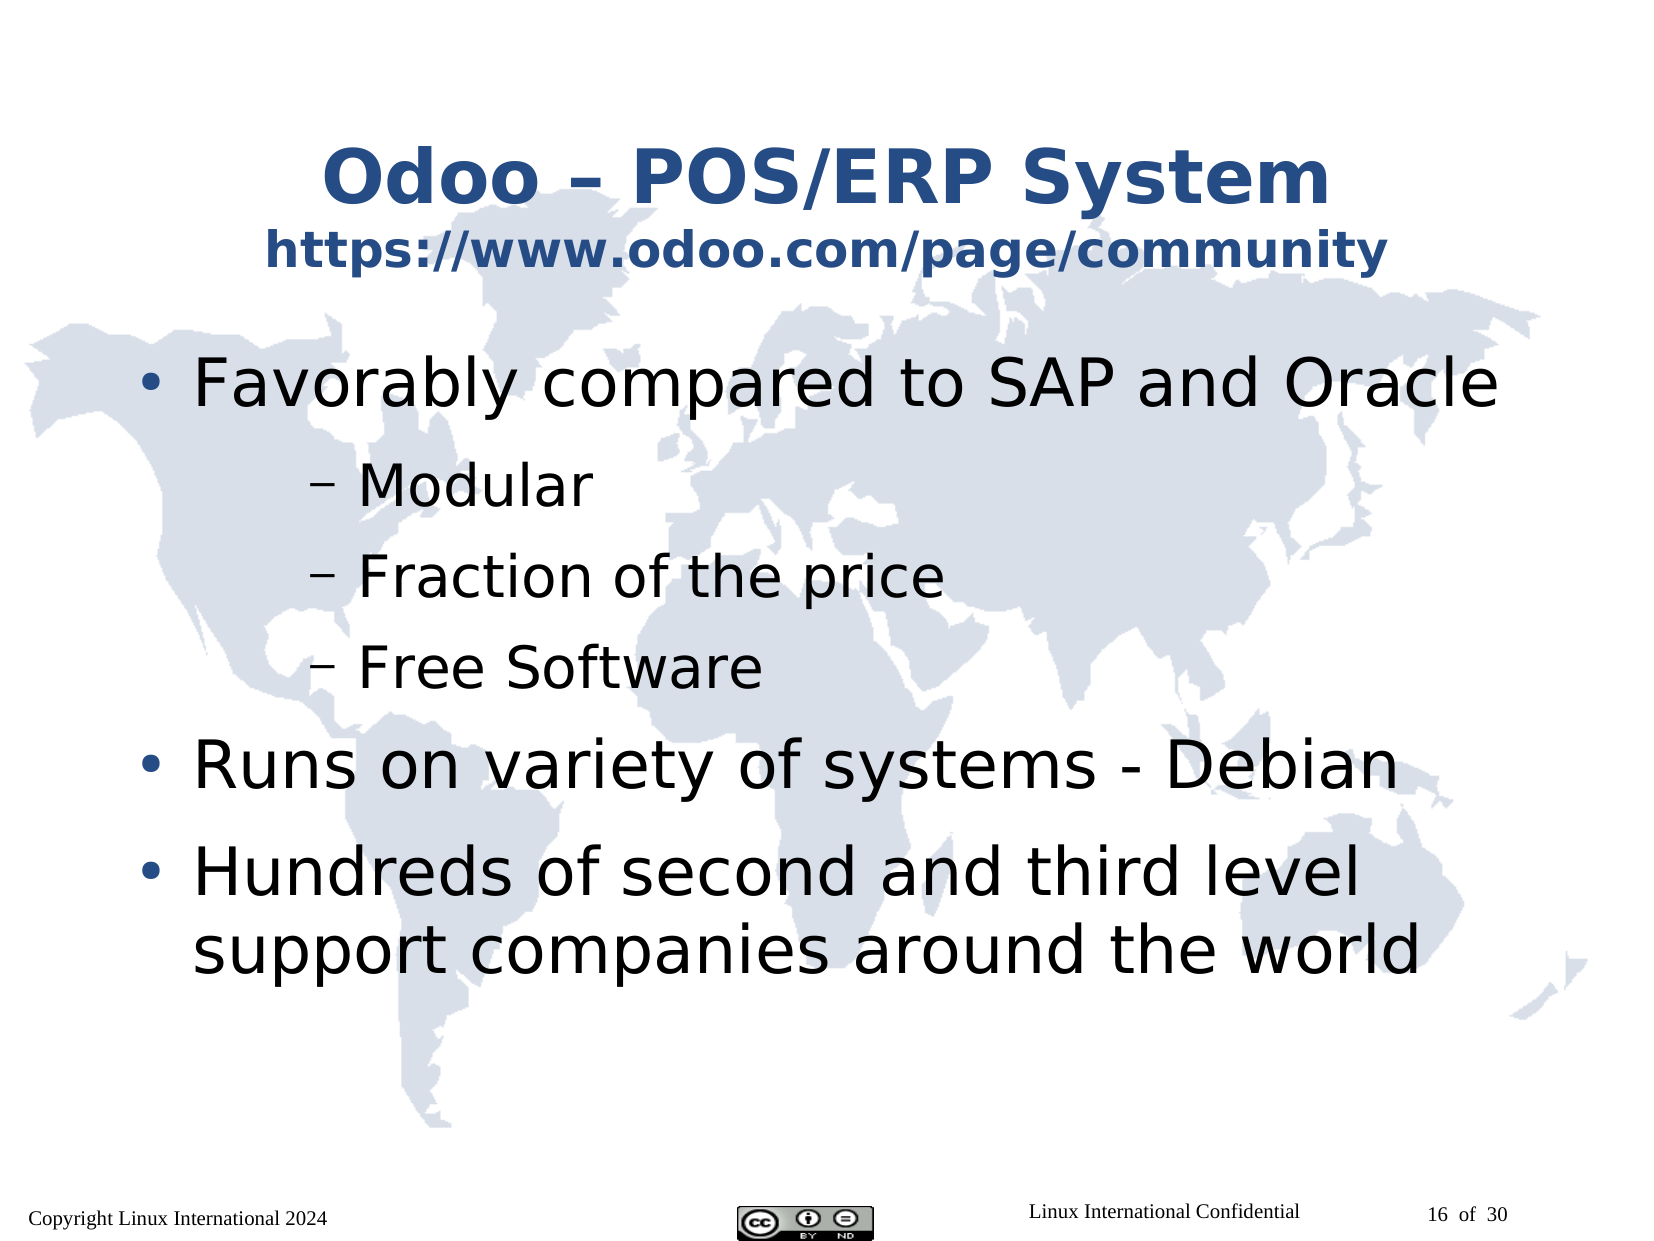

# Odoo – POS/ERP System https://www.odoo.com/page/community
Favorably compared to SAP and Oracle
Modular
Fraction of the price
Free Software
Runs on variety of systems - Debian
Hundreds of second and third level support companies around the world